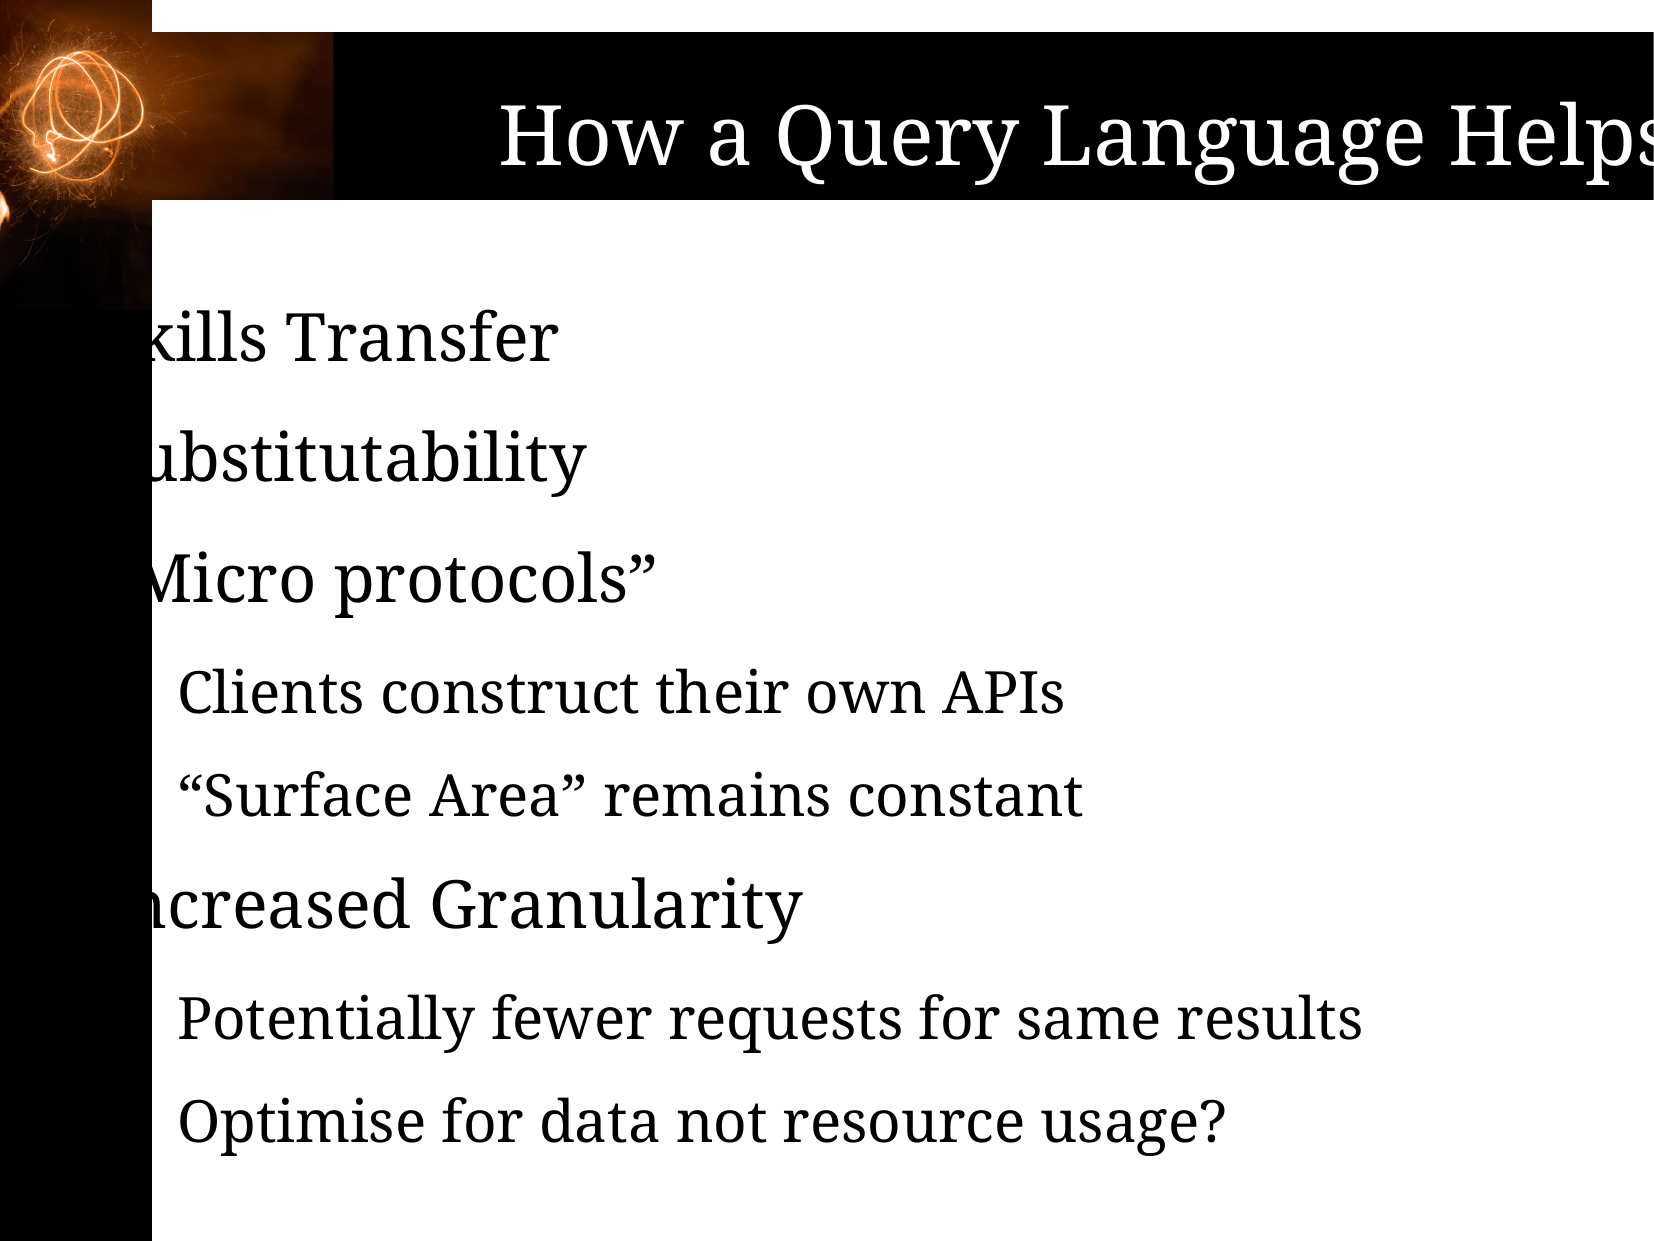

# How a Query Language Helps
Skills Transfer
Substitutability
“Micro protocols”
Clients construct their own APIs
“Surface Area” remains constant
Increased Granularity
Potentially fewer requests for same results
Optimise for data not resource usage?